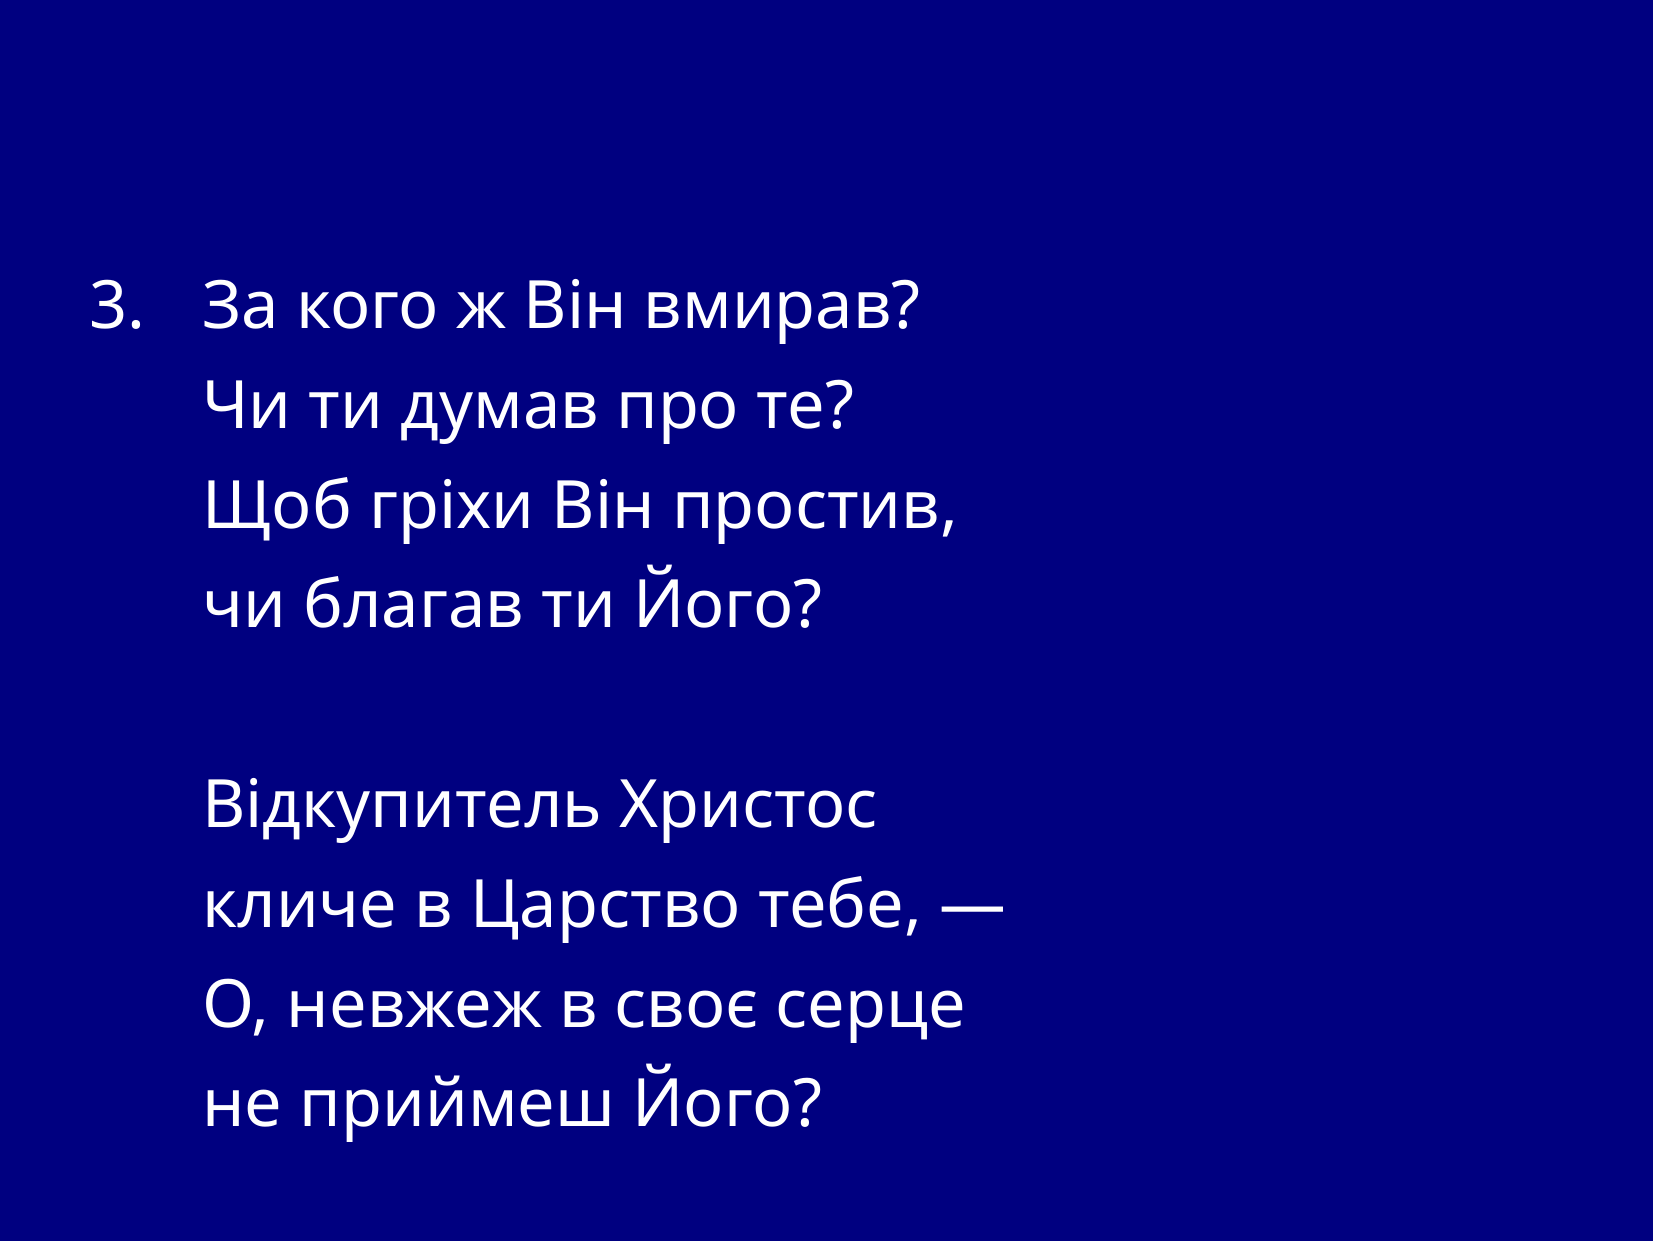

3.	За кого ж Він вмирав?
	Чи ти думав про те?
	Щоб гріхи Він простив,
	чи благав ти Його?
	Відкупитель Христос
	кличе в Царство тебе, ―
	О, невжеж в своє серце
	не приймеш Його?